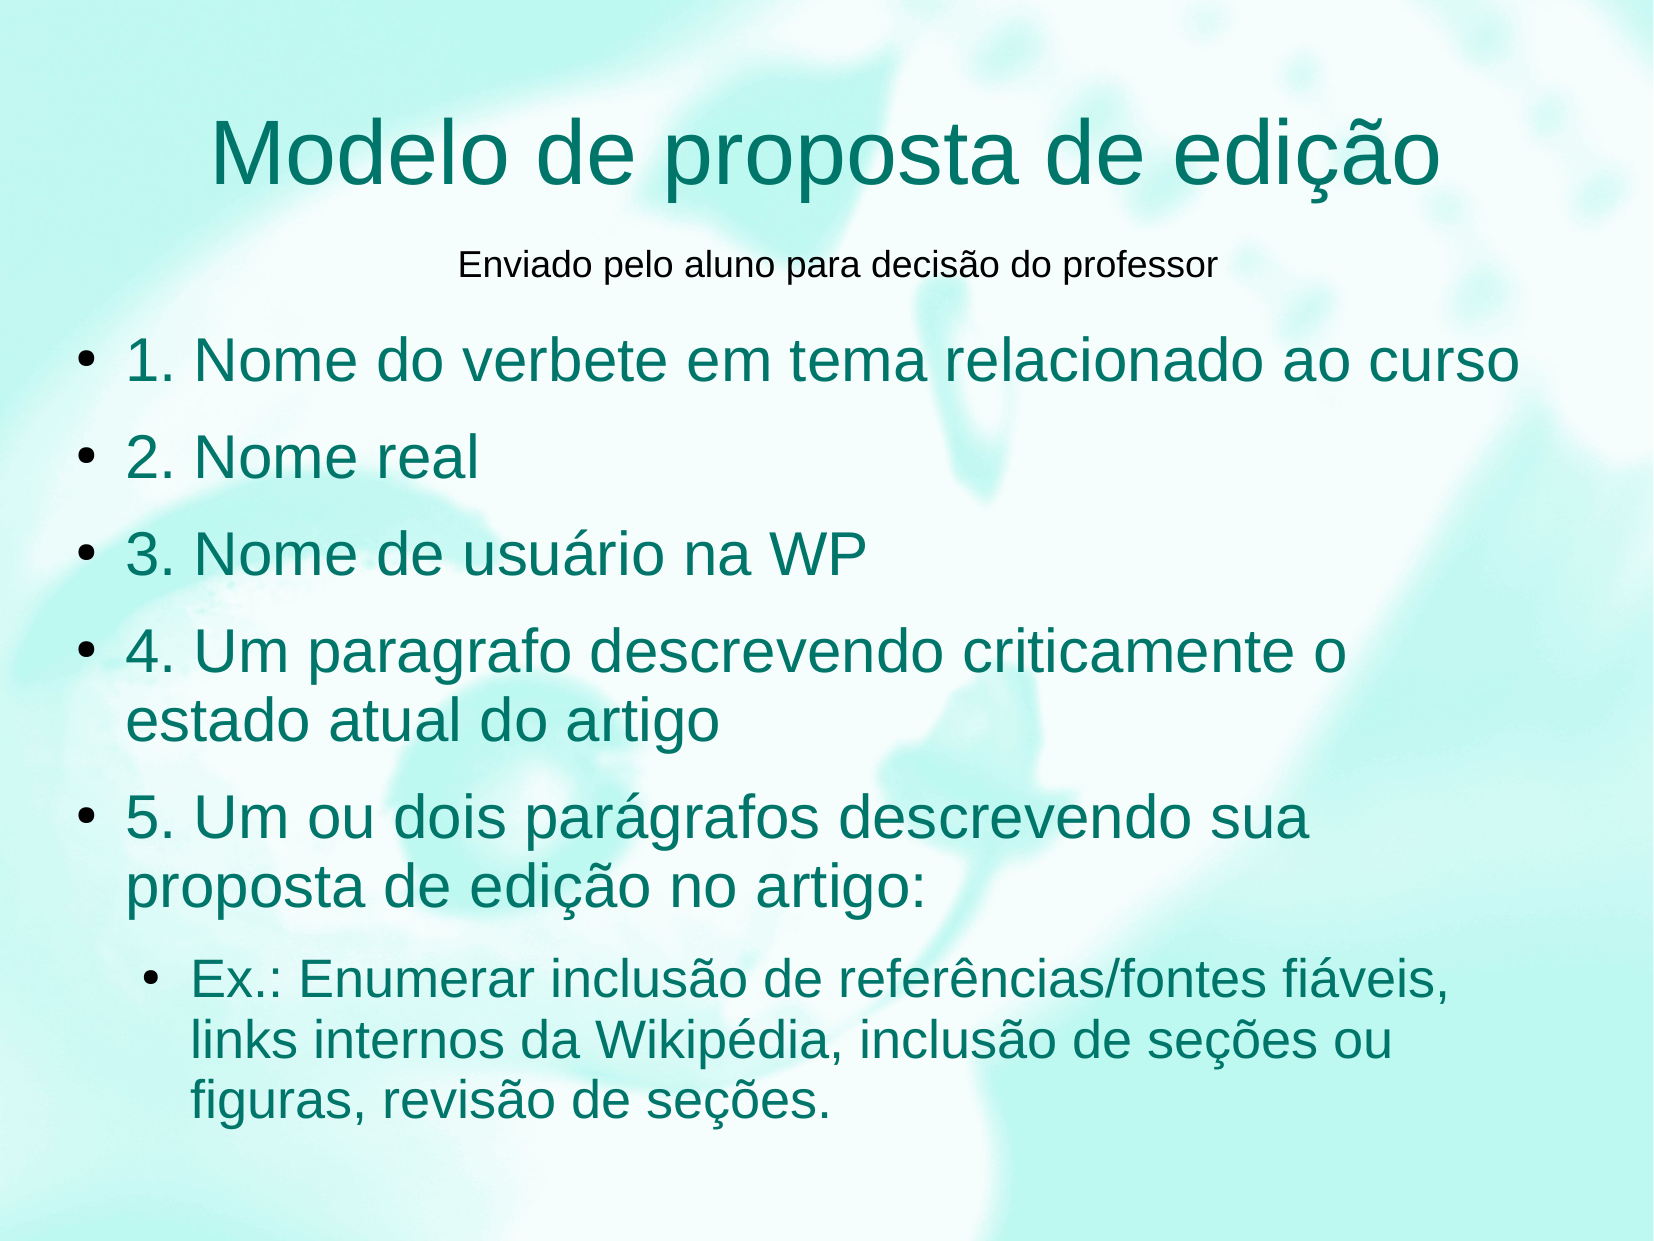

# Modelo de proposta de edição
Enviado pelo aluno para decisão do professor
1. Nome do verbete em tema relacionado ao curso
2. Nome real
3. Nome de usuário na WP
4. Um paragrafo descrevendo criticamente o estado atual do artigo
5. Um ou dois parágrafos descrevendo sua proposta de edição no artigo:
Ex.: Enumerar inclusão de referências/fontes fiáveis, links internos da Wikipédia, inclusão de seções ou figuras, revisão de seções.